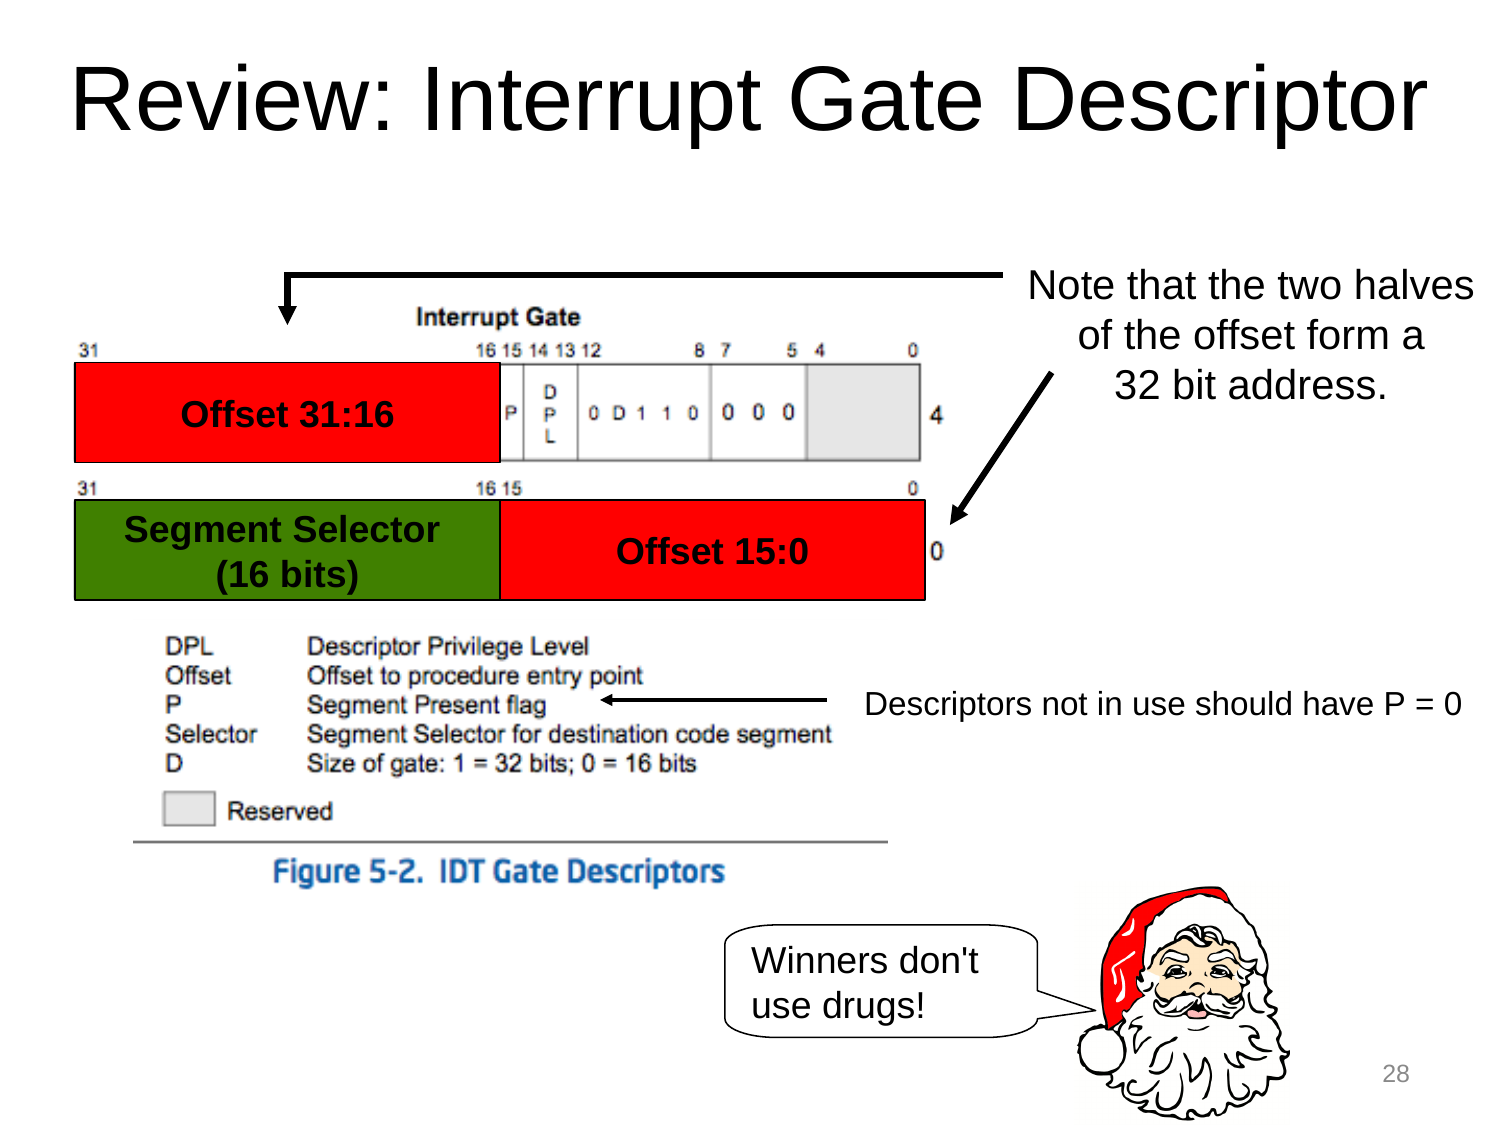

# Review: Interrupt Gate Descriptor
Note that the two halves
of the offset form a
32 bit address.
Offset 31:16
Segment Selector
(16 bits)
Offset 15:0
Descriptors not in use should have P = 0
Winners don't use drugs!